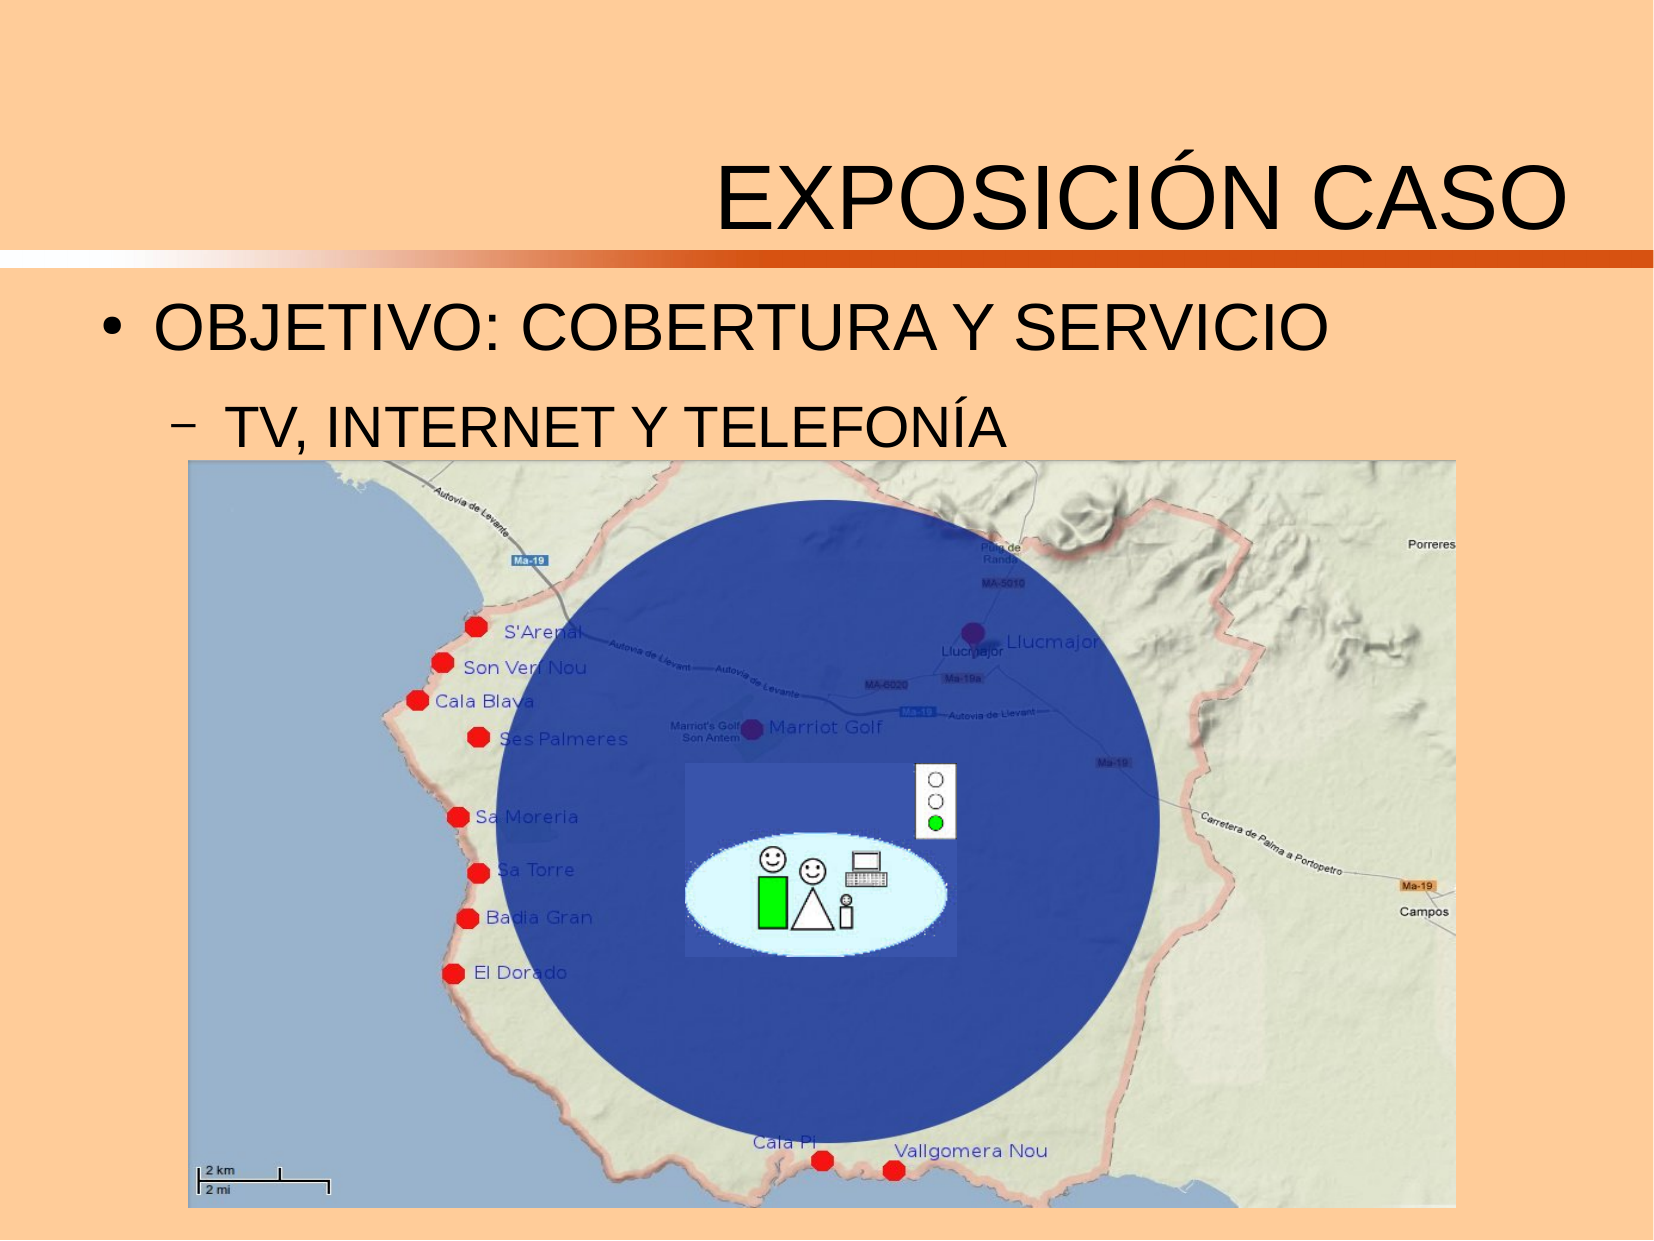

# EXPOSICIÓN CASO
OBJETIVO: COBERTURA Y SERVICIO
TV, INTERNET Y TELEFONÍA